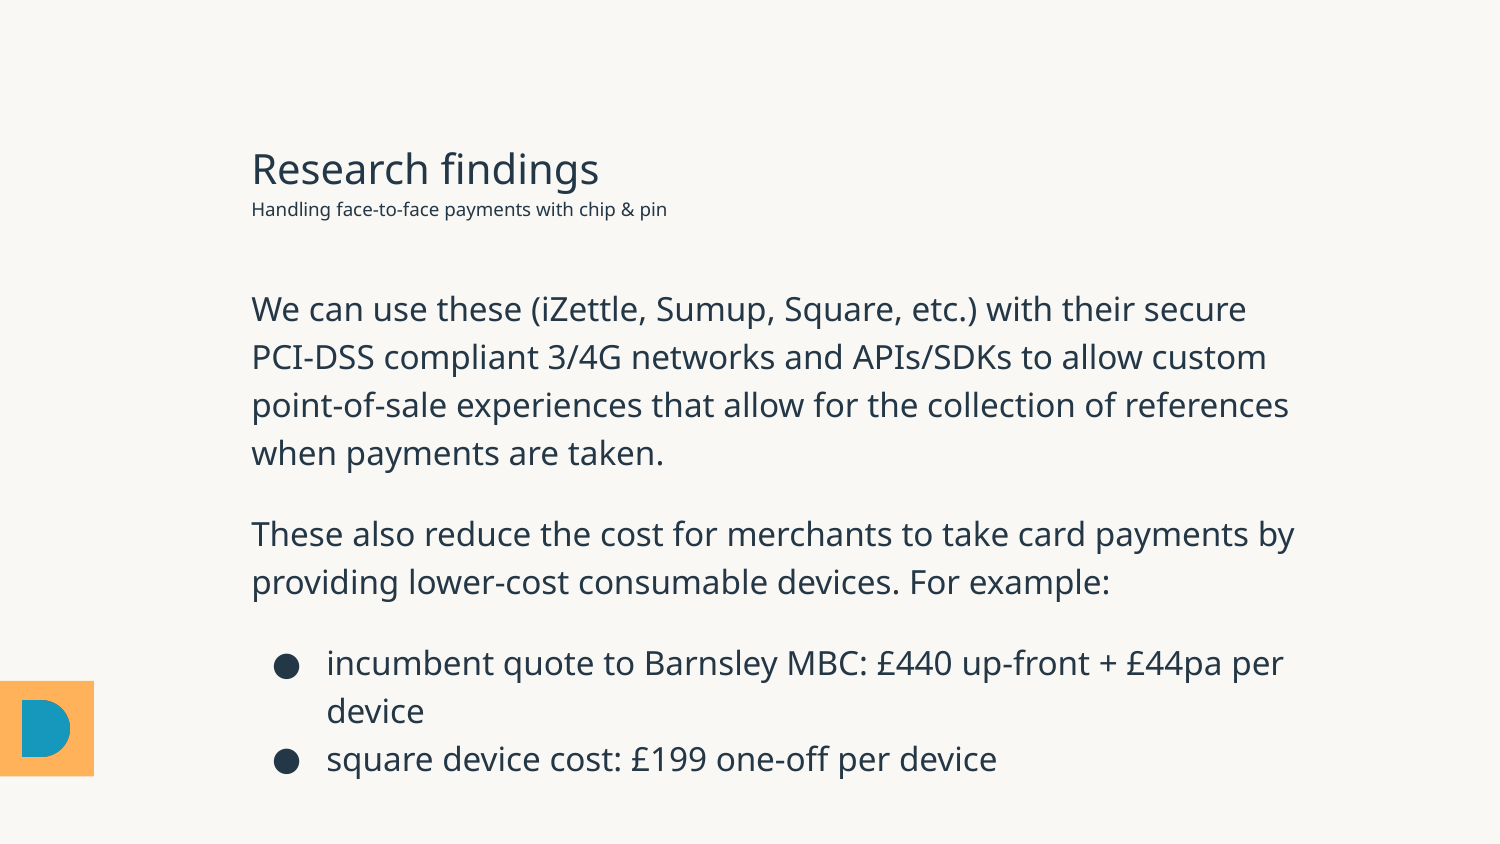

# Research findings Handling face-to-face payments with chip & pin
We can use these (iZettle, Sumup, Square, etc.) with their secure PCI-DSS compliant 3/4G networks and APIs/SDKs to allow custom point-of-sale experiences that allow for the collection of references when payments are taken.
These also reduce the cost for merchants to take card payments by providing lower-cost consumable devices. For example:
incumbent quote to Barnsley MBC: £440 up-front + £44pa per device
square device cost: £199 one-off per device